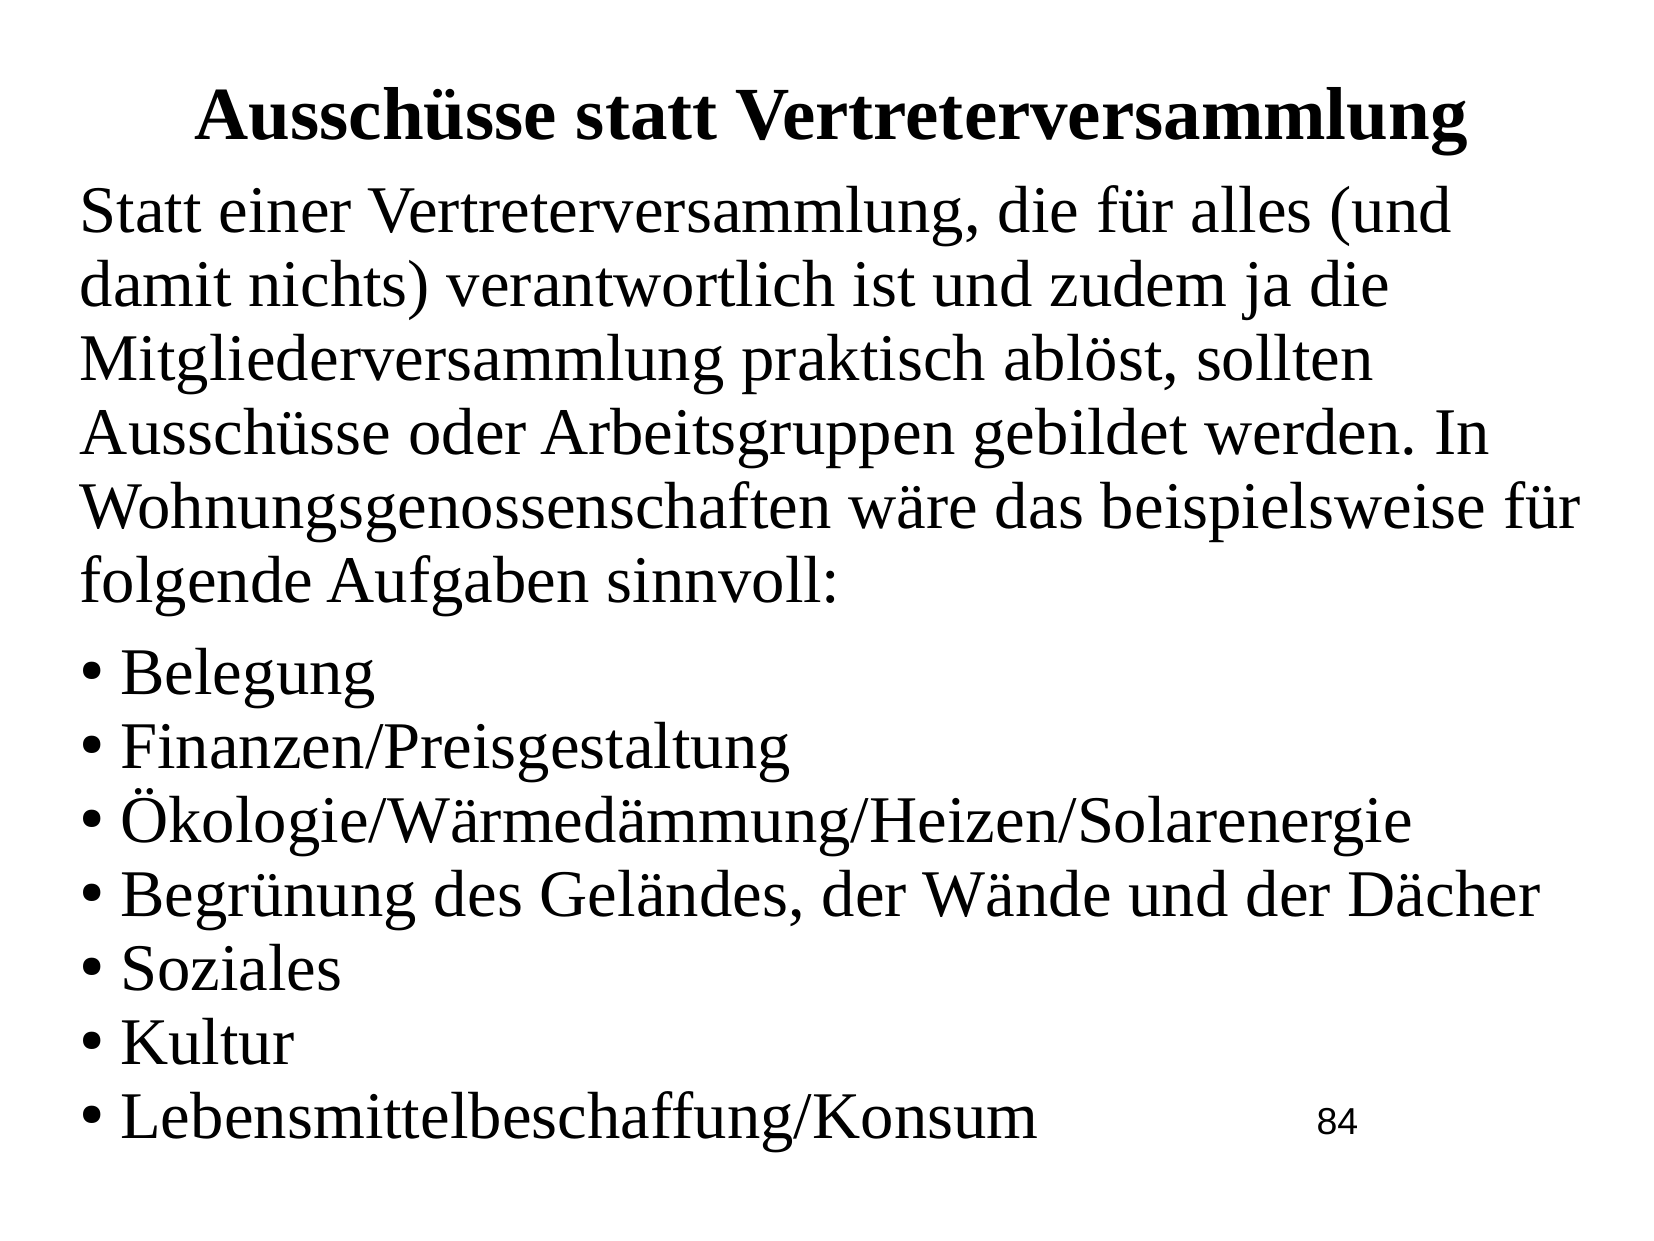

Ausschüsse statt Vertreterversammlung
Statt einer Vertreterversammlung, die für alles (und damit nichts) verantwortlich ist und zudem ja die Mitgliederversammlung praktisch ablöst, sollten Ausschüsse oder Arbeitsgruppen gebildet werden. In Wohnungsgenossenschaften wäre das beispielsweise für folgende Aufgaben sinnvoll:
 Belegung
 Finanzen/Preisgestaltung
 Ökologie/Wärmedämmung/Heizen/Solarenergie
 Begrünung des Geländes, der Wände und der Dächer
 Soziales
 Kultur
 Lebensmittelbeschaffung/Konsum